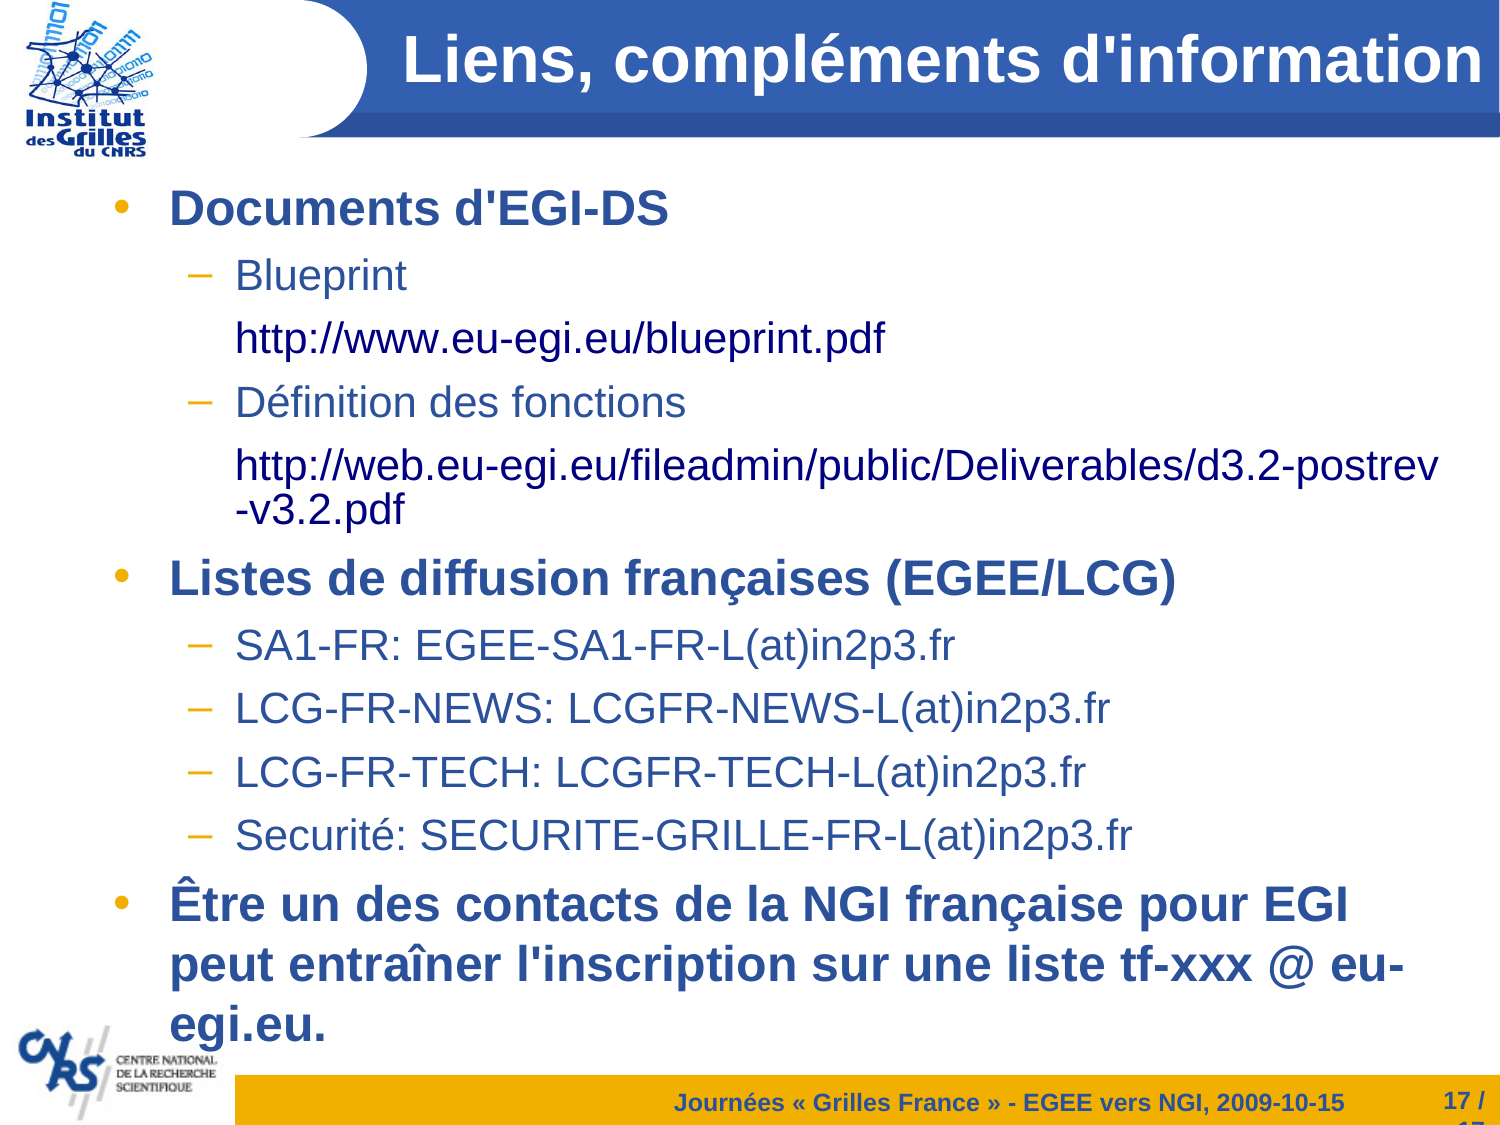

# Liens, compléments d'information
Documents d'EGI-DS
Blueprint
http://www.eu-egi.eu/blueprint.pdf
Définition des fonctions
http://web.eu-egi.eu/fileadmin/public/Deliverables/d3.2-postrev-v3.2.pdf
Listes de diffusion françaises (EGEE/LCG)
SA1-FR: EGEE-SA1-FR-L(at)in2p3.fr
LCG-FR-NEWS: LCGFR-NEWS-L(at)in2p3.fr
LCG-FR-TECH: LCGFR-TECH-L(at)in2p3.fr
Securité: SECURITE-GRILLE-FR-L(at)in2p3.fr
Être un des contacts de la NGI française pour EGI peut entraîner l'inscription sur une liste tf-xxx @ eu-egi.eu.
Journées « Grilles France » - EGEE vers NGI, 2009-10-15